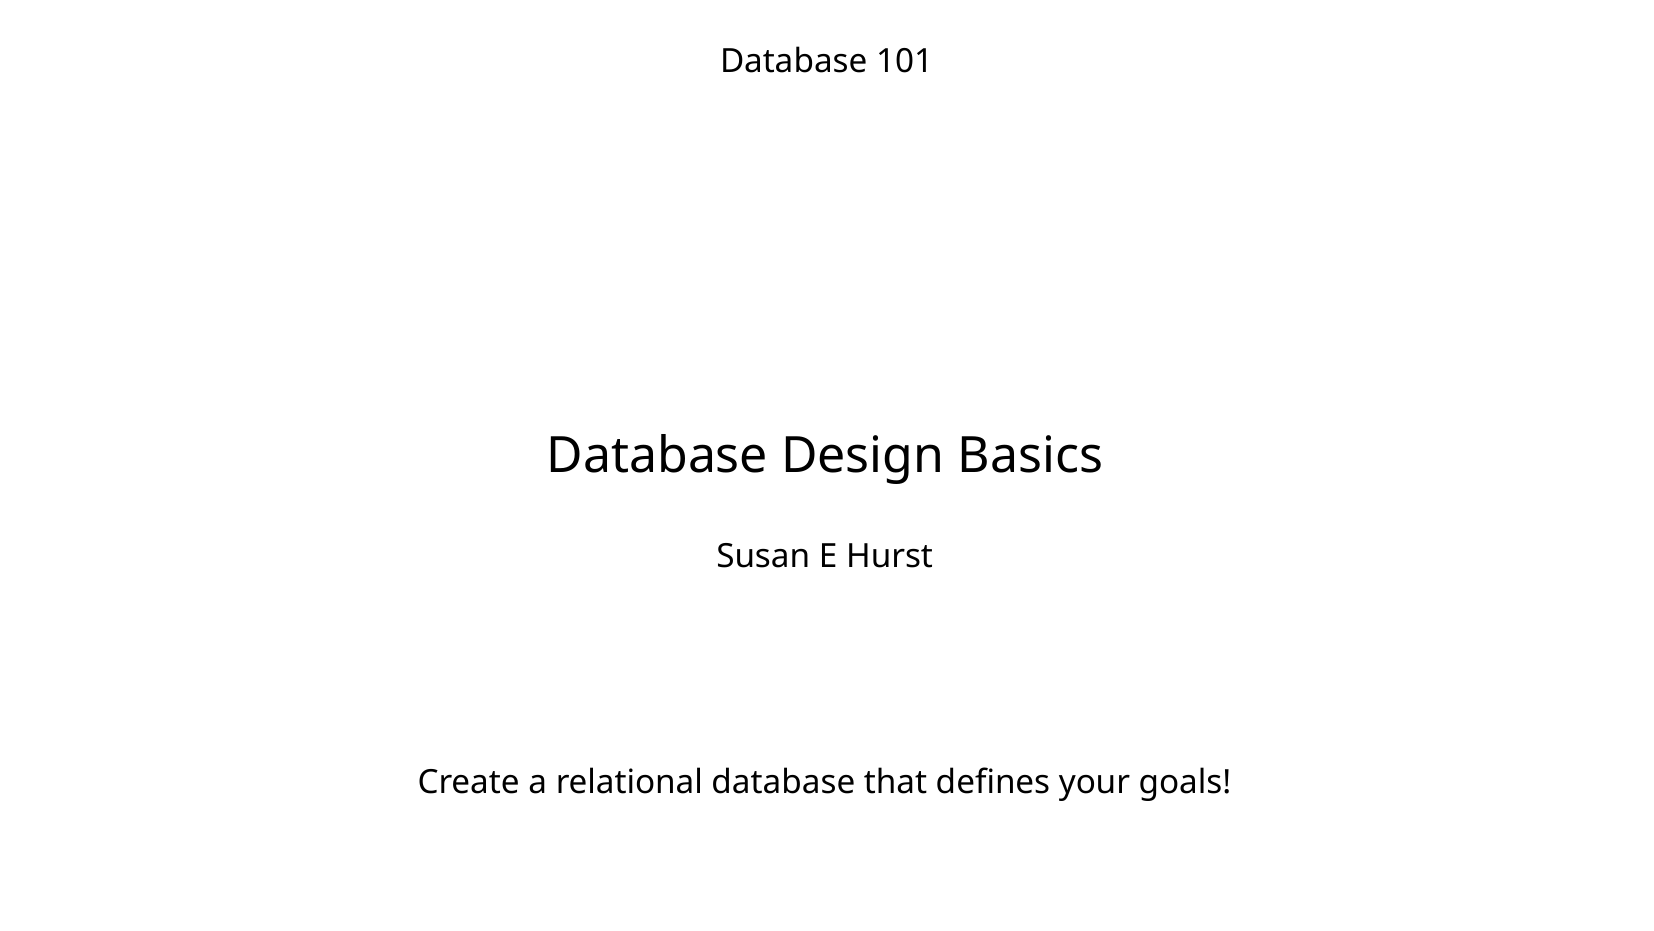

Database 101
# Database Design Basics Susan E Hurst Create a relational database that defines your goals!